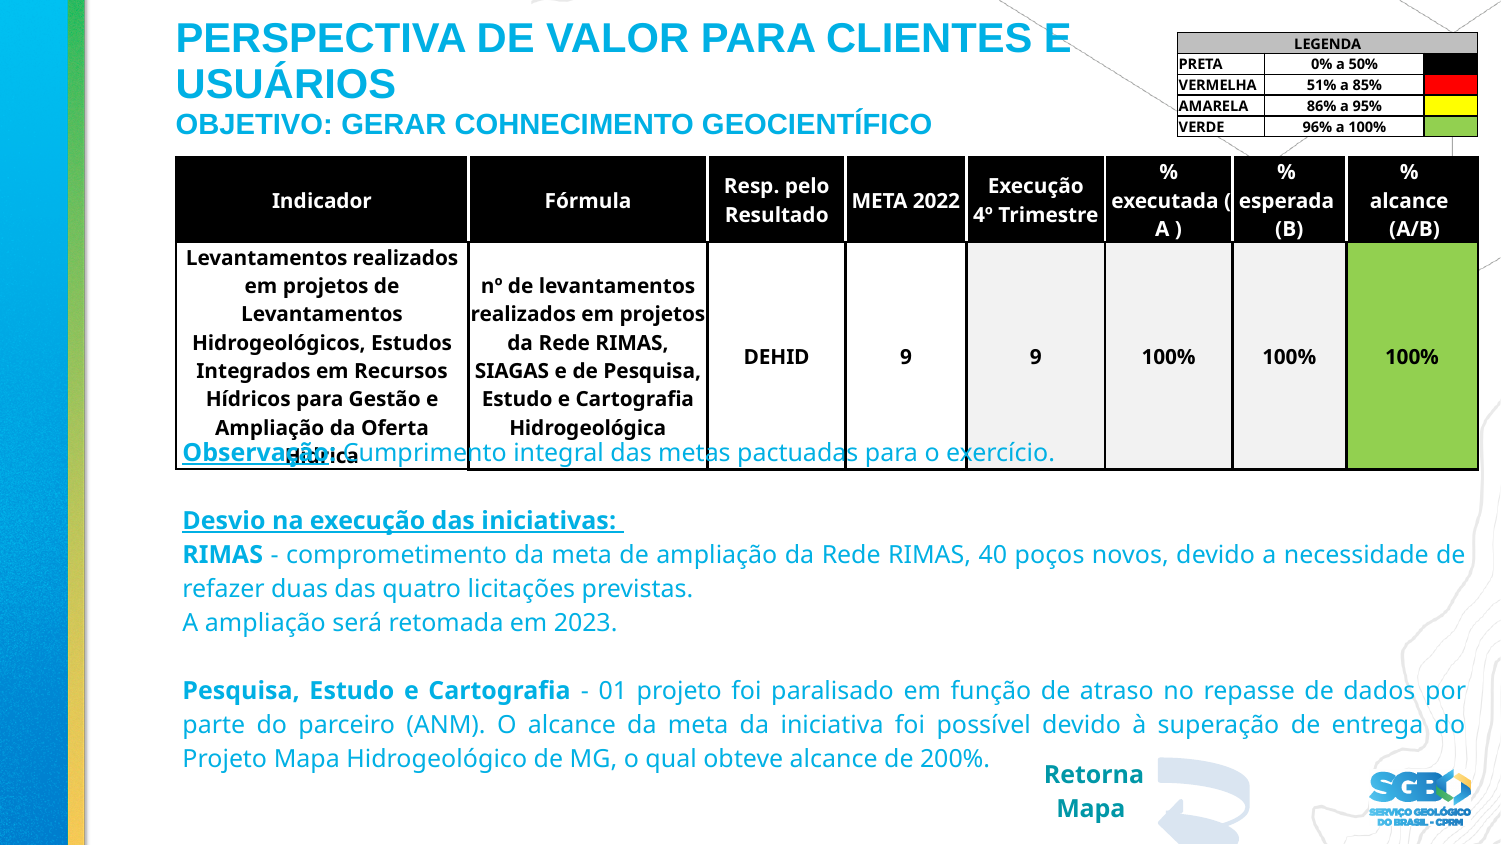

PERSPECTIVA DE VALOR PARA CLIENTES E USUÁRIOS
OBJETIVO: GERAR COHNECIMENTO GEOCIENTÍFICO
PERSPECTIVA DE VALOR PARA CLIENTES E USUÁRIOS
| LEGENDA | | |
| --- | --- | --- |
| PRETA | 0% a 50% | |
| VERMELHA | 51% a 85% | |
| AMARELA | 86% a 95% | |
| VERDE | 96% a 100% | |
| Indicador | Fórmula | Resp. pelo Resultado | META 2022 | Execução 4º Trimestre | % executada ( A ) | % esperada (B) | % alcance (A/B) |
| --- | --- | --- | --- | --- | --- | --- | --- |
| Levantamentos realizados em projetos de Levantamentos Hidrogeológicos, Estudos Integrados em Recursos Hídricos para Gestão e Ampliação da Oferta Hídrica | nº de levantamentos realizados em projetos da Rede RIMAS, SIAGAS e de Pesquisa, Estudo e Cartografia Hidrogeológica | DEHID | 9 | 9 | 100% | 100% | 100% |
Observação: Cumprimento integral das metas pactuadas para o exercício.
Desvio na execução das iniciativas:
RIMAS - comprometimento da meta de ampliação da Rede RIMAS, 40 poços novos, devido a necessidade de refazer duas das quatro licitações previstas.
A ampliação será retomada em 2023.
Pesquisa, Estudo e Cartografia - 01 projeto foi paralisado em função de atraso no repasse de dados por parte do parceiro (ANM). O alcance da meta da iniciativa foi possível devido à superação de entrega do Projeto Mapa Hidrogeológico de MG, o qual obteve alcance de 200%.
Retorna Mapa